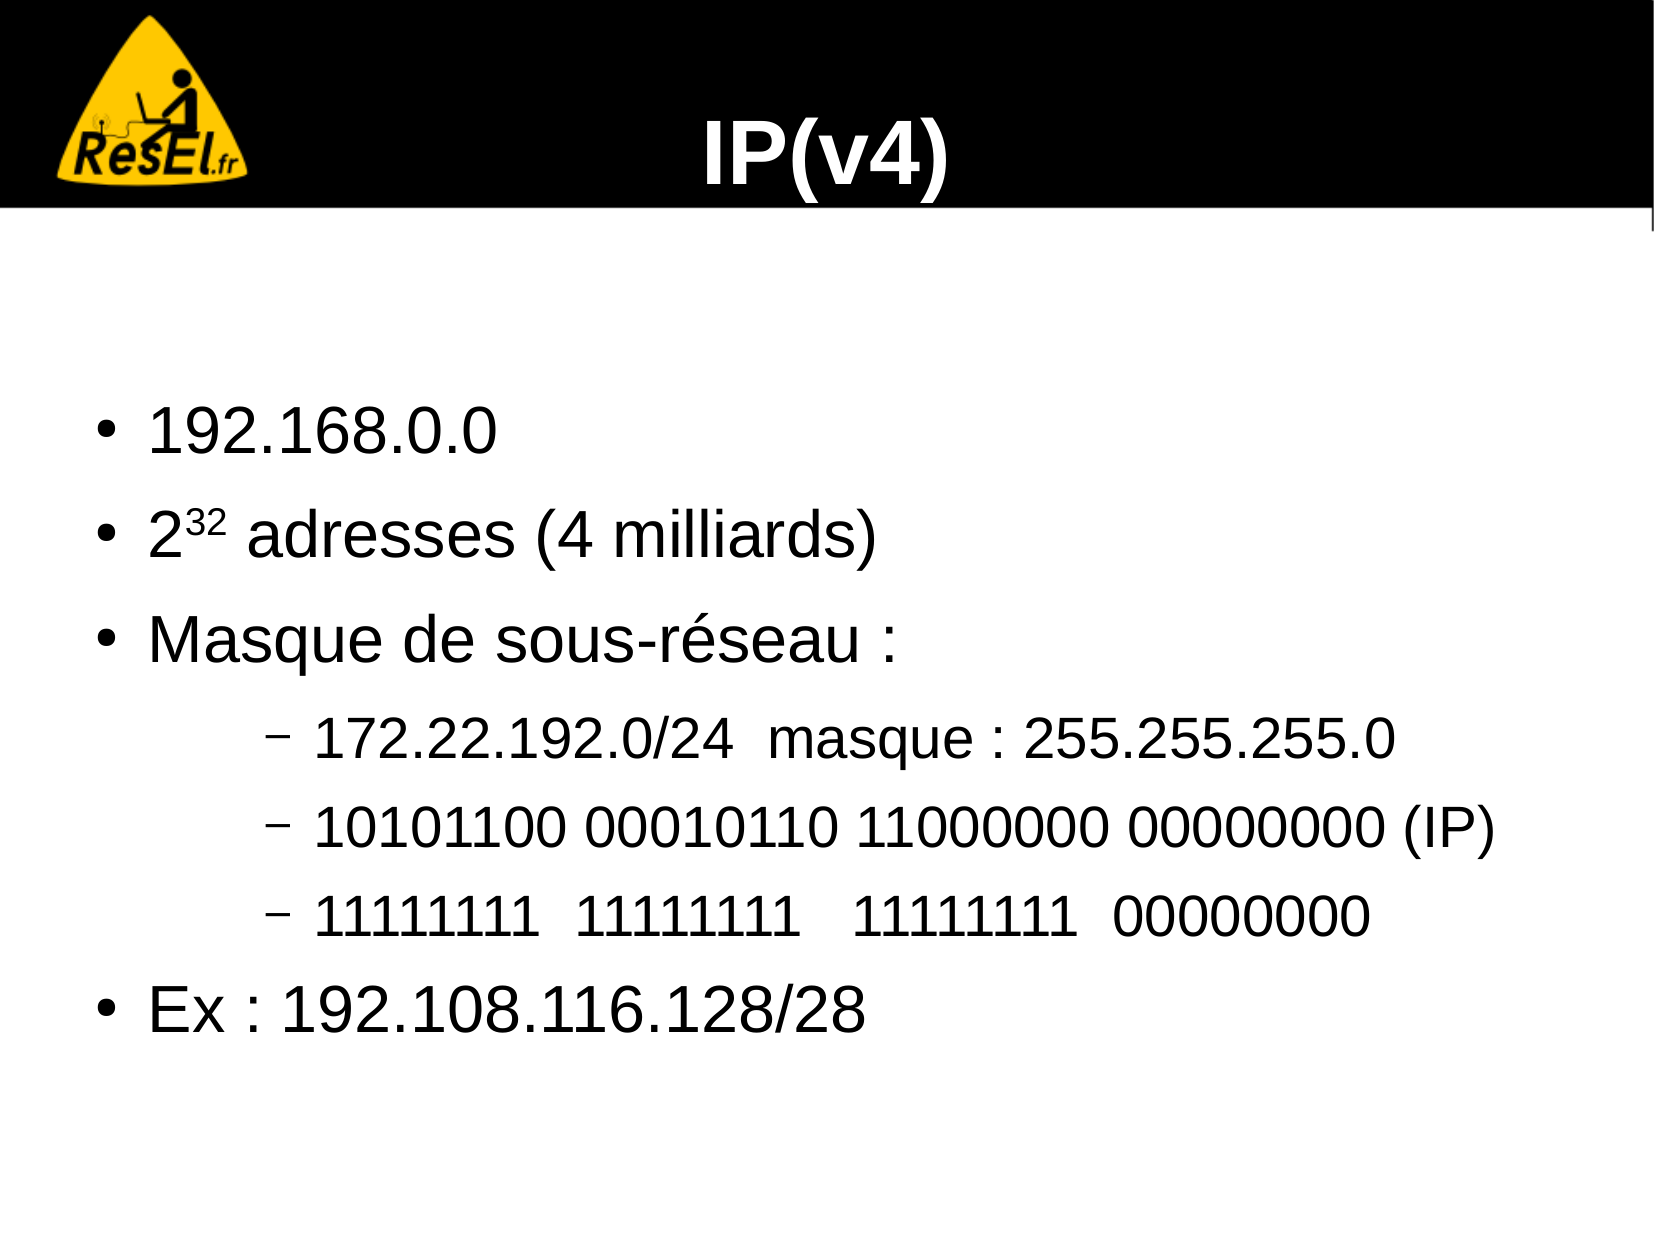

# IP(v4)
192.168.0.0
232 adresses (4 milliards)
Masque de sous-réseau :
172.22.192.0/24  masque : 255.255.255.0
10101100 00010110 11000000 00000000 (IP)
11111111 11111111 11111111 00000000
Ex : 192.108.116.128/28